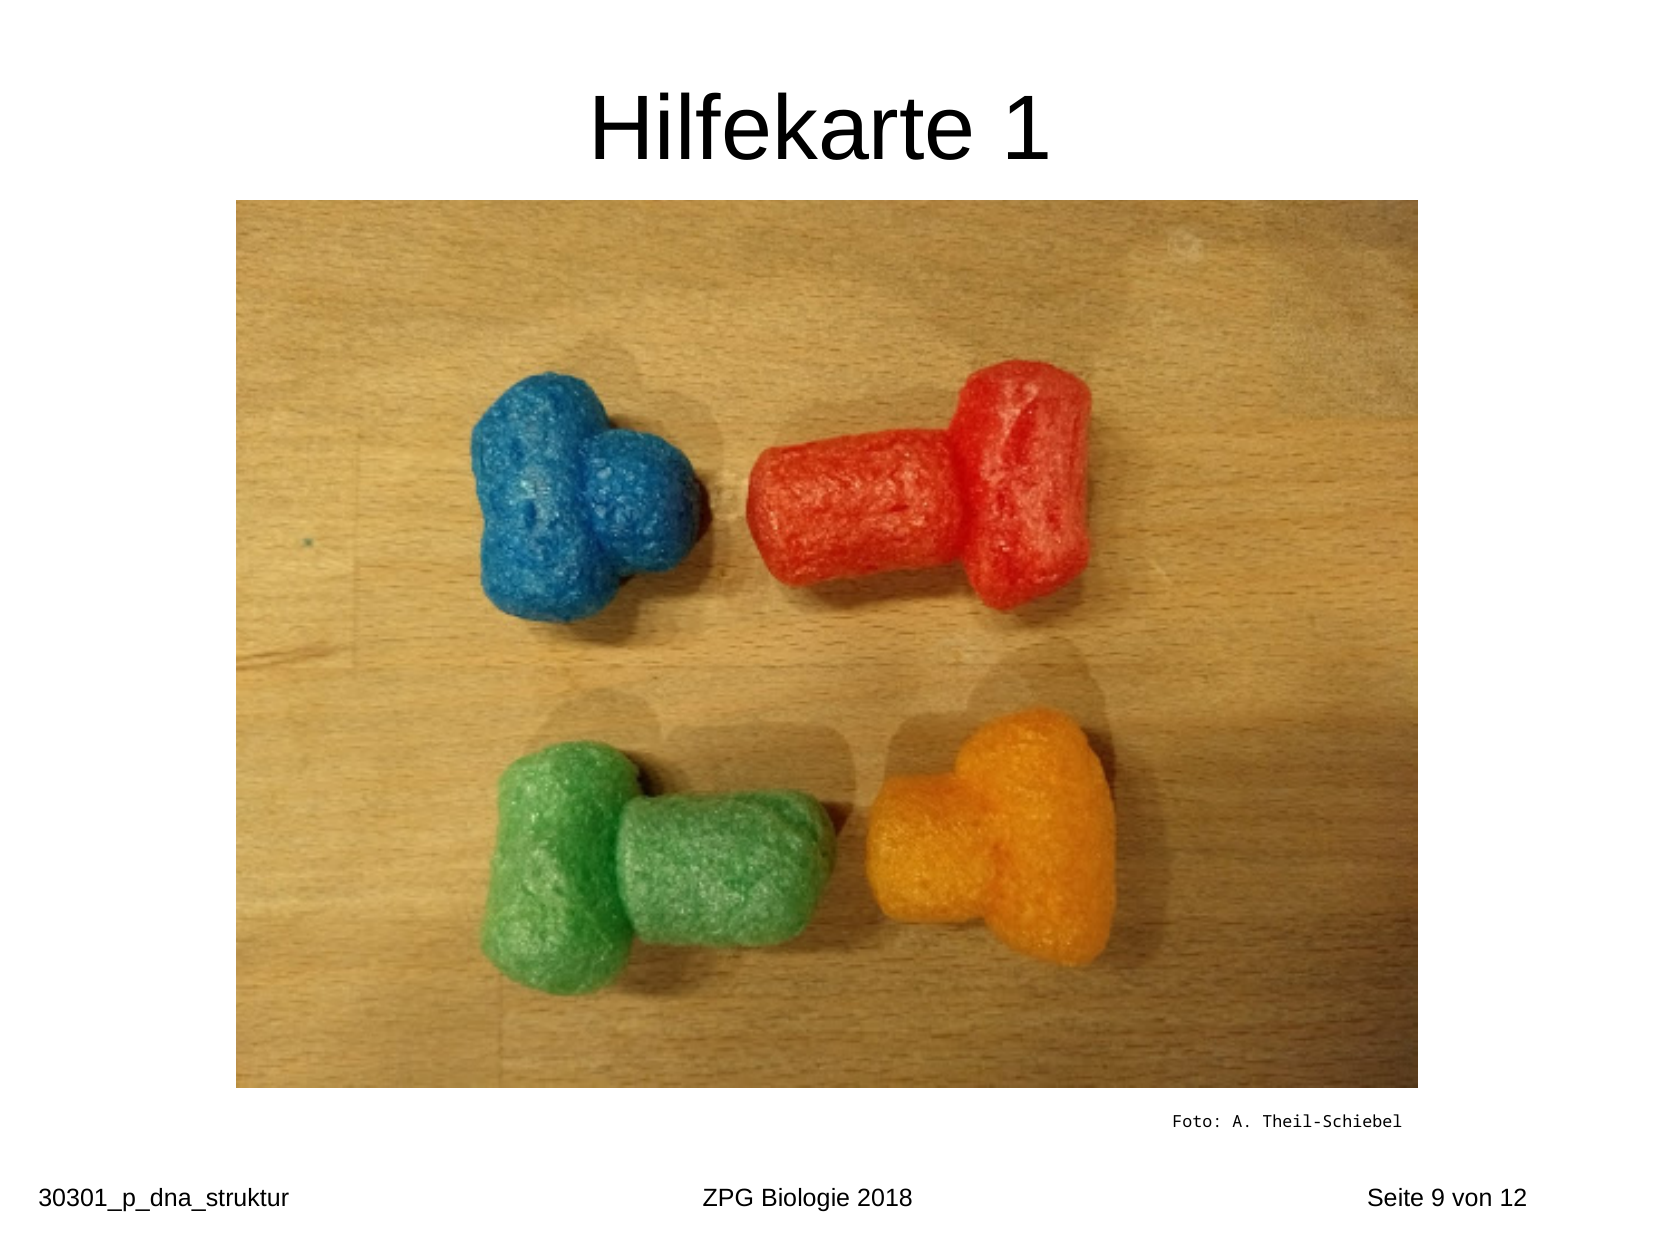

# Hilfekarte 1
Foto: A. Theil-Schiebel
30301_p_dna_struktur						ZPG Biologie 2018							Seite 9 von 12